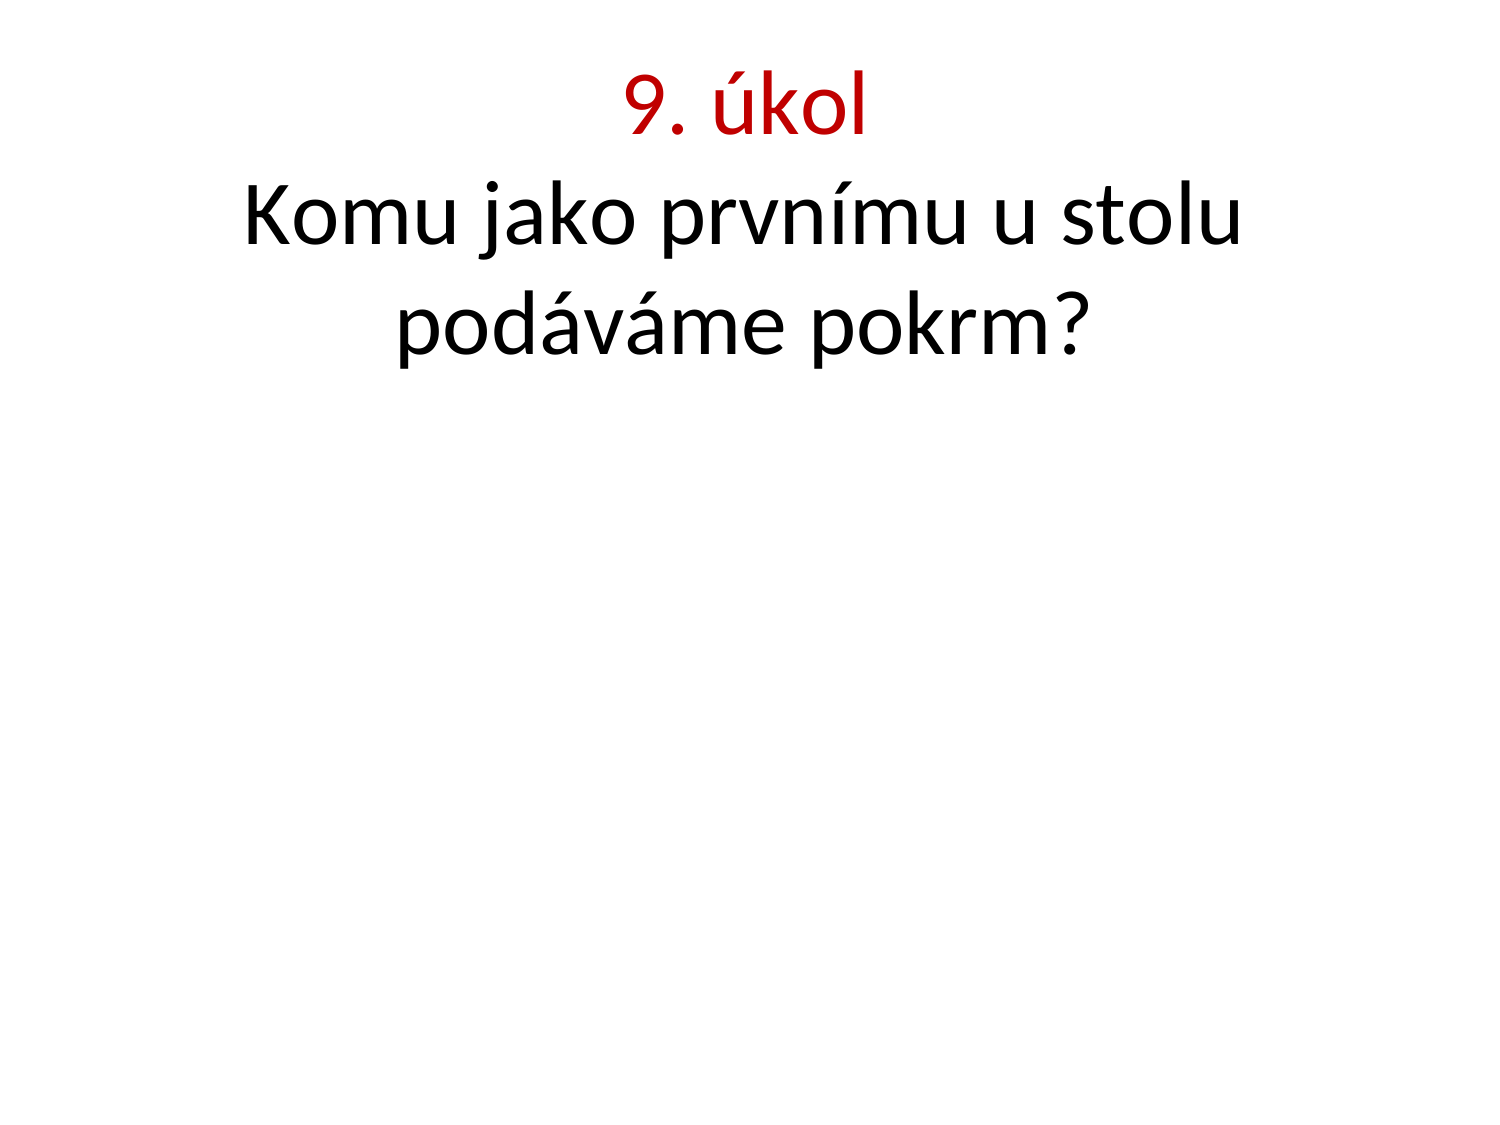

# 9. úkol Komu jako prvnímu u stolu podáváme pokrm?